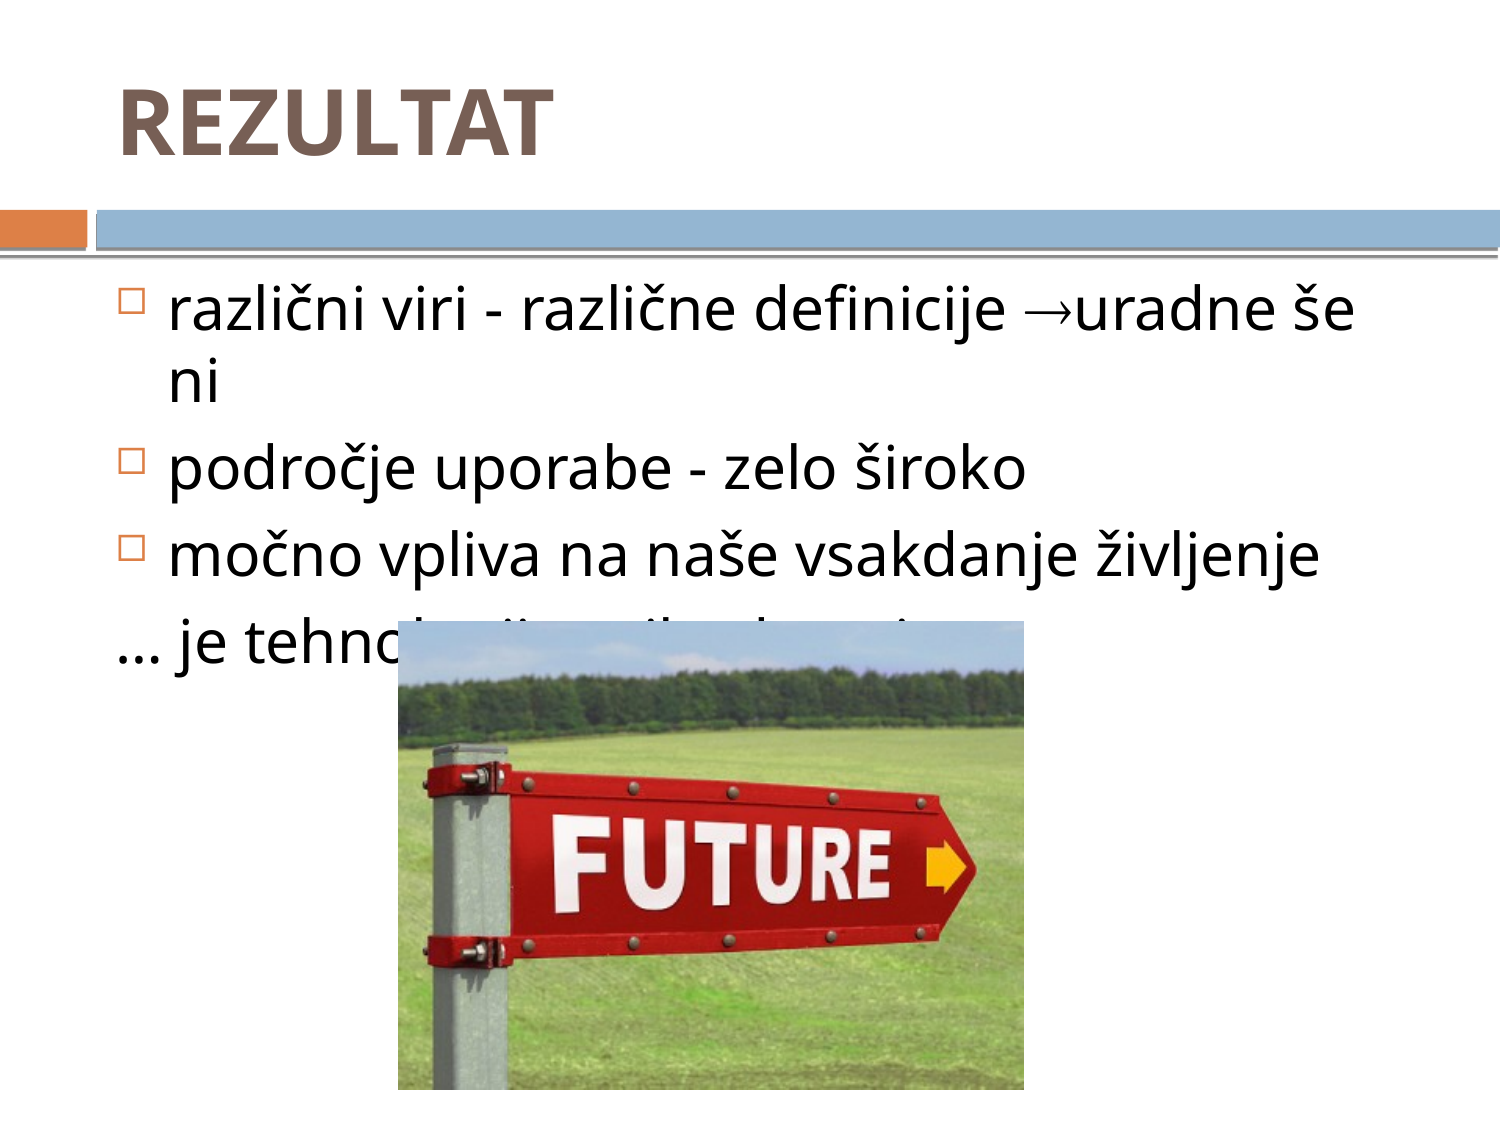

# REZULTAT
različni viri - različne definicije uradne še ni
področje uporabe - zelo široko
močno vpliva na naše vsakdanje življenje
… je tehnologija prihodnosti